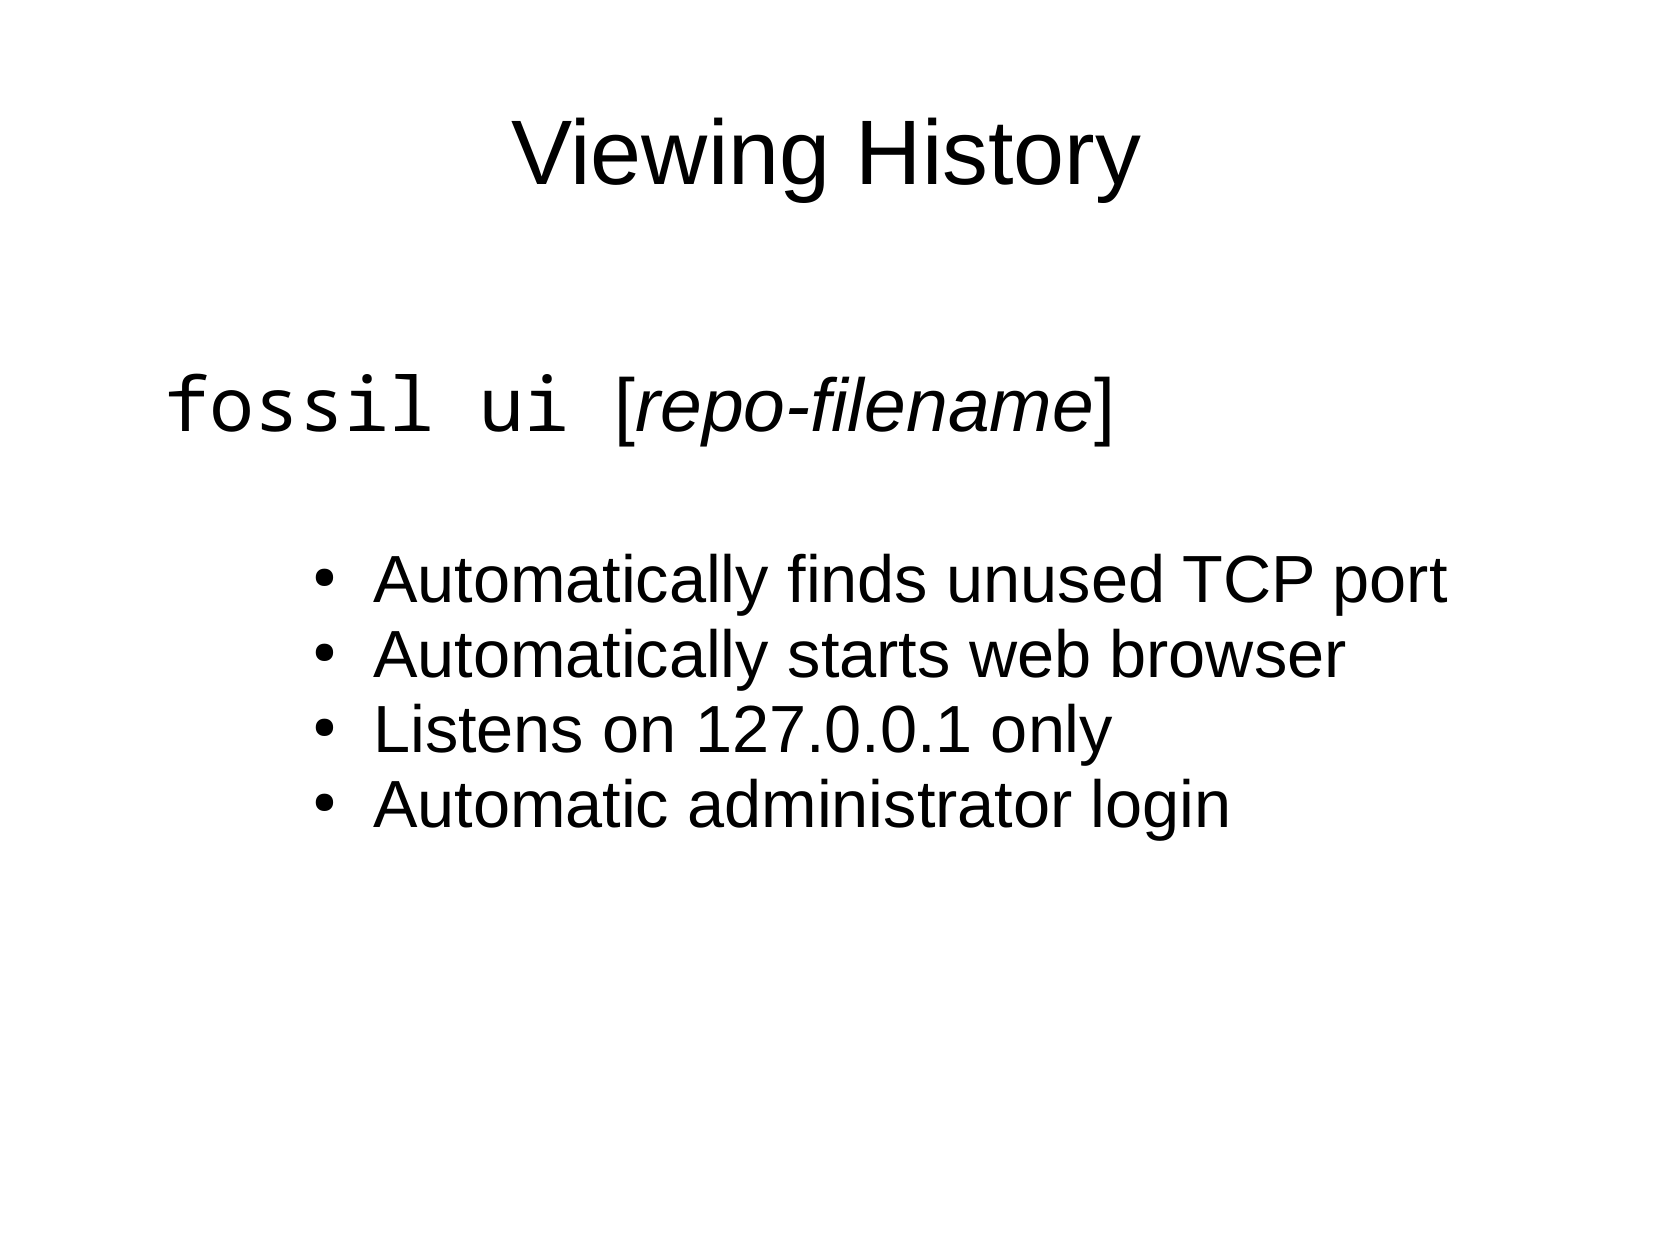

# Viewing History
fossil ui [repo-filename]
 Automatically finds unused TCP port
 Automatically starts web browser
 Listens on 127.0.0.1 only
 Automatic administrator login